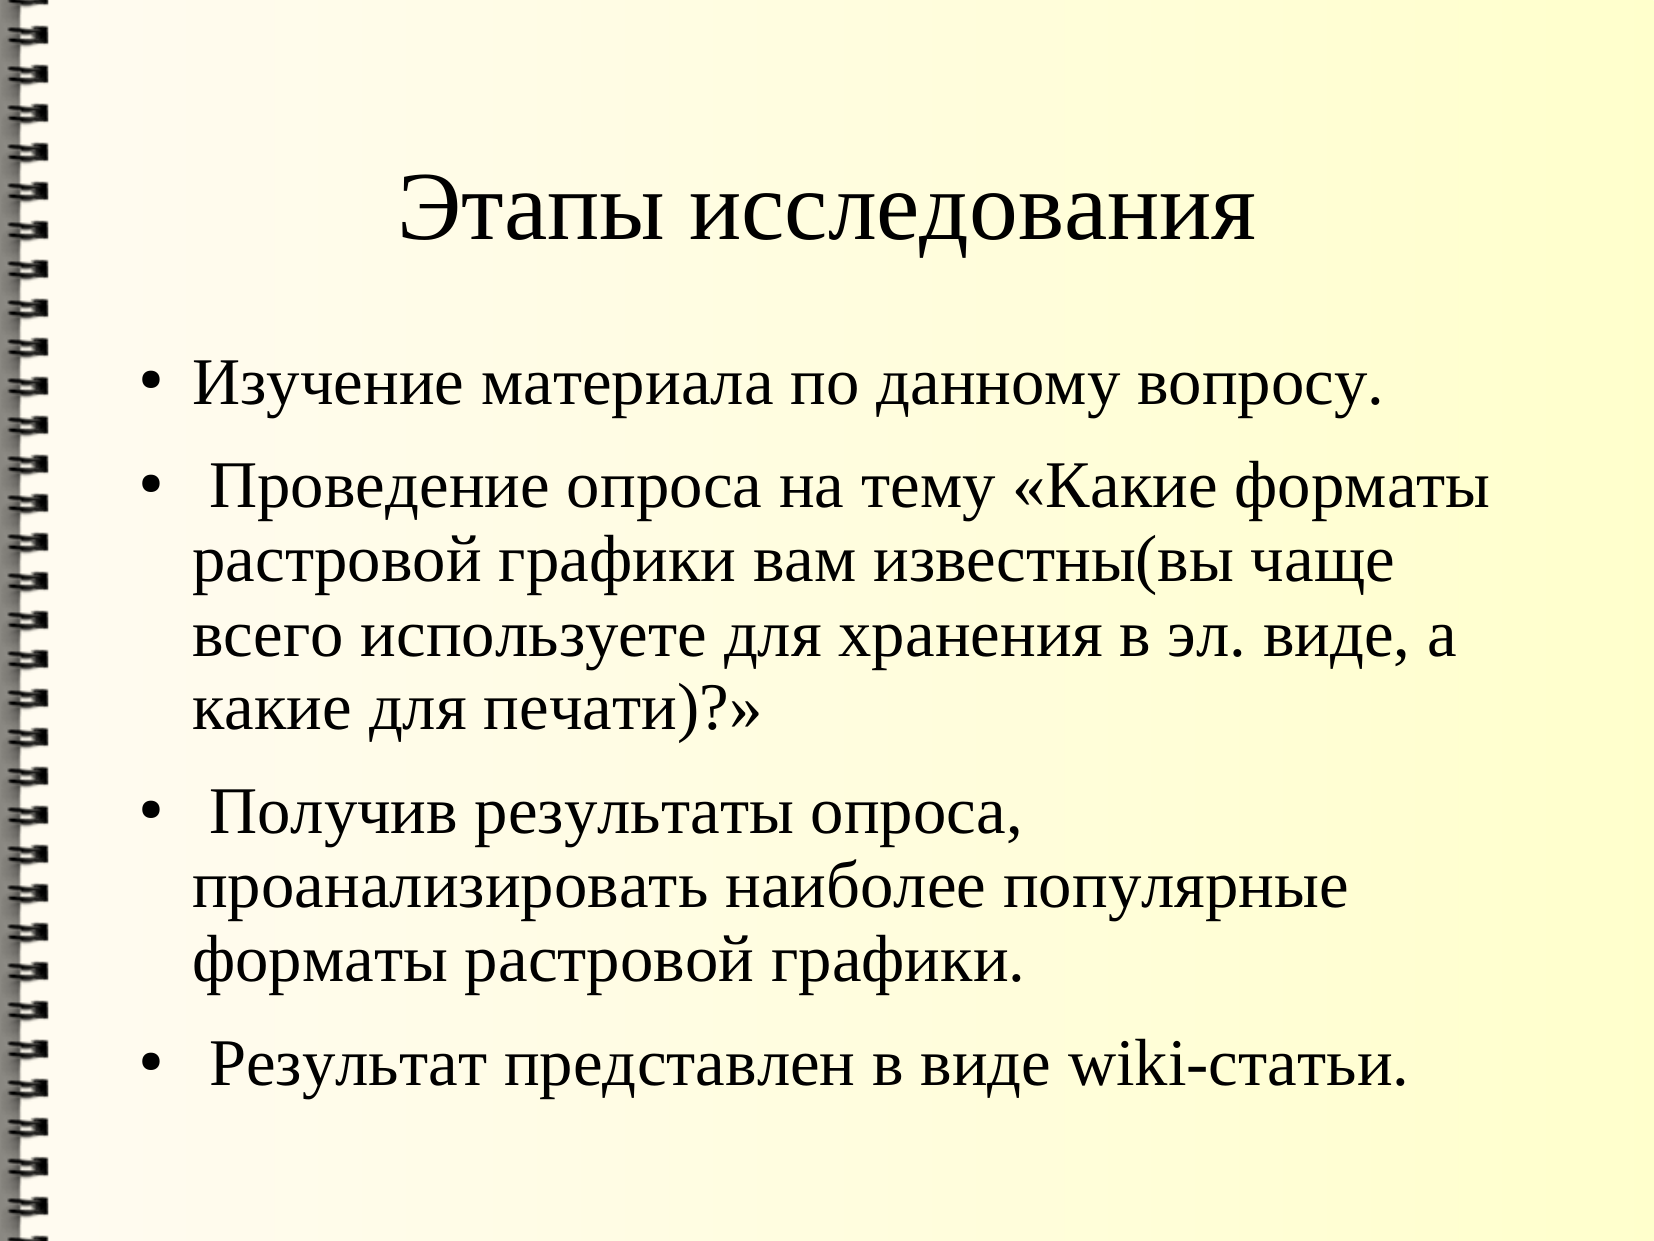

# Этапы исследования
Изучение материала по данному вопросу.
 Проведение опроса на тему «Какие форматы растровой графики вам известны(вы чаще всего используете для хранения в эл. виде, а какие для печати)?»
 Получив результаты опроса, проанализировать наиболее популярные форматы растровой графики.
 Результат представлен в виде wiki-статьи.